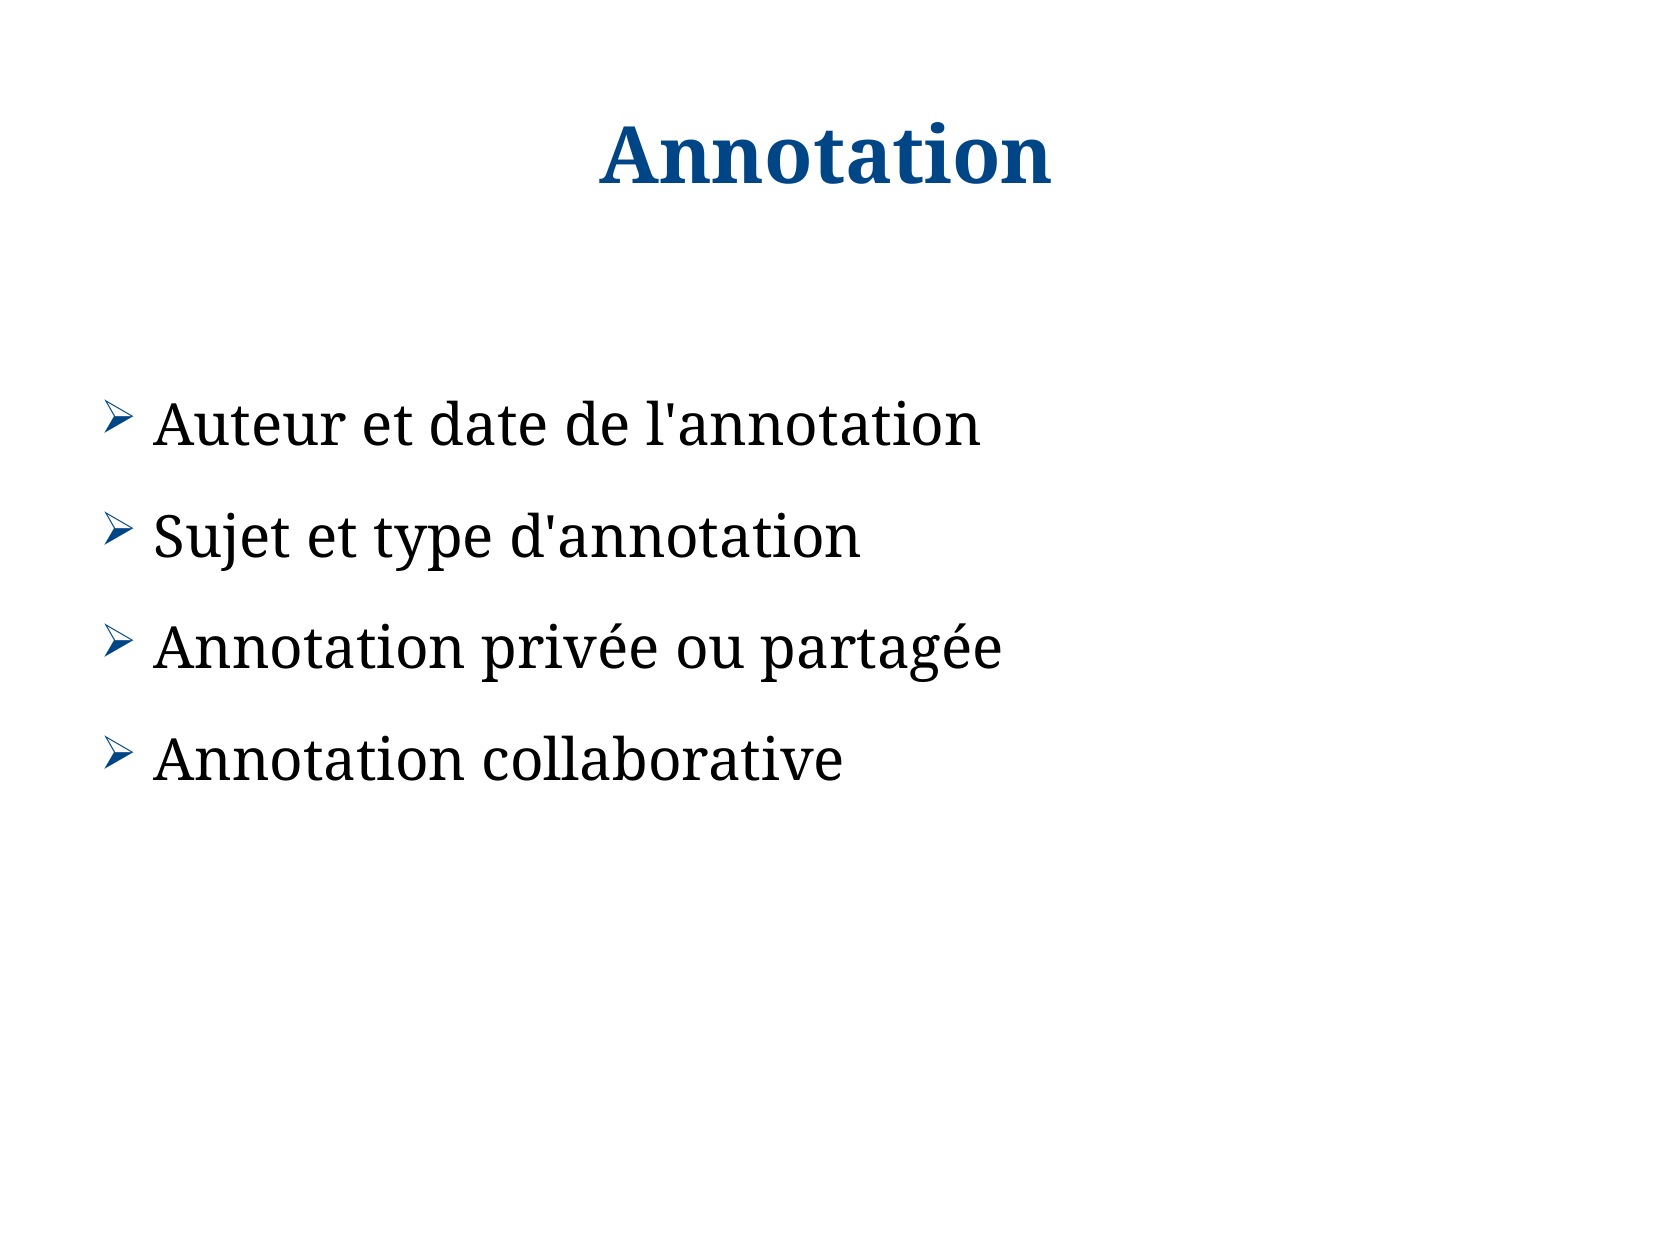

# Annotation
Auteur et date de l'annotation
Sujet et type d'annotation
Annotation privée ou partagée
Annotation collaborative